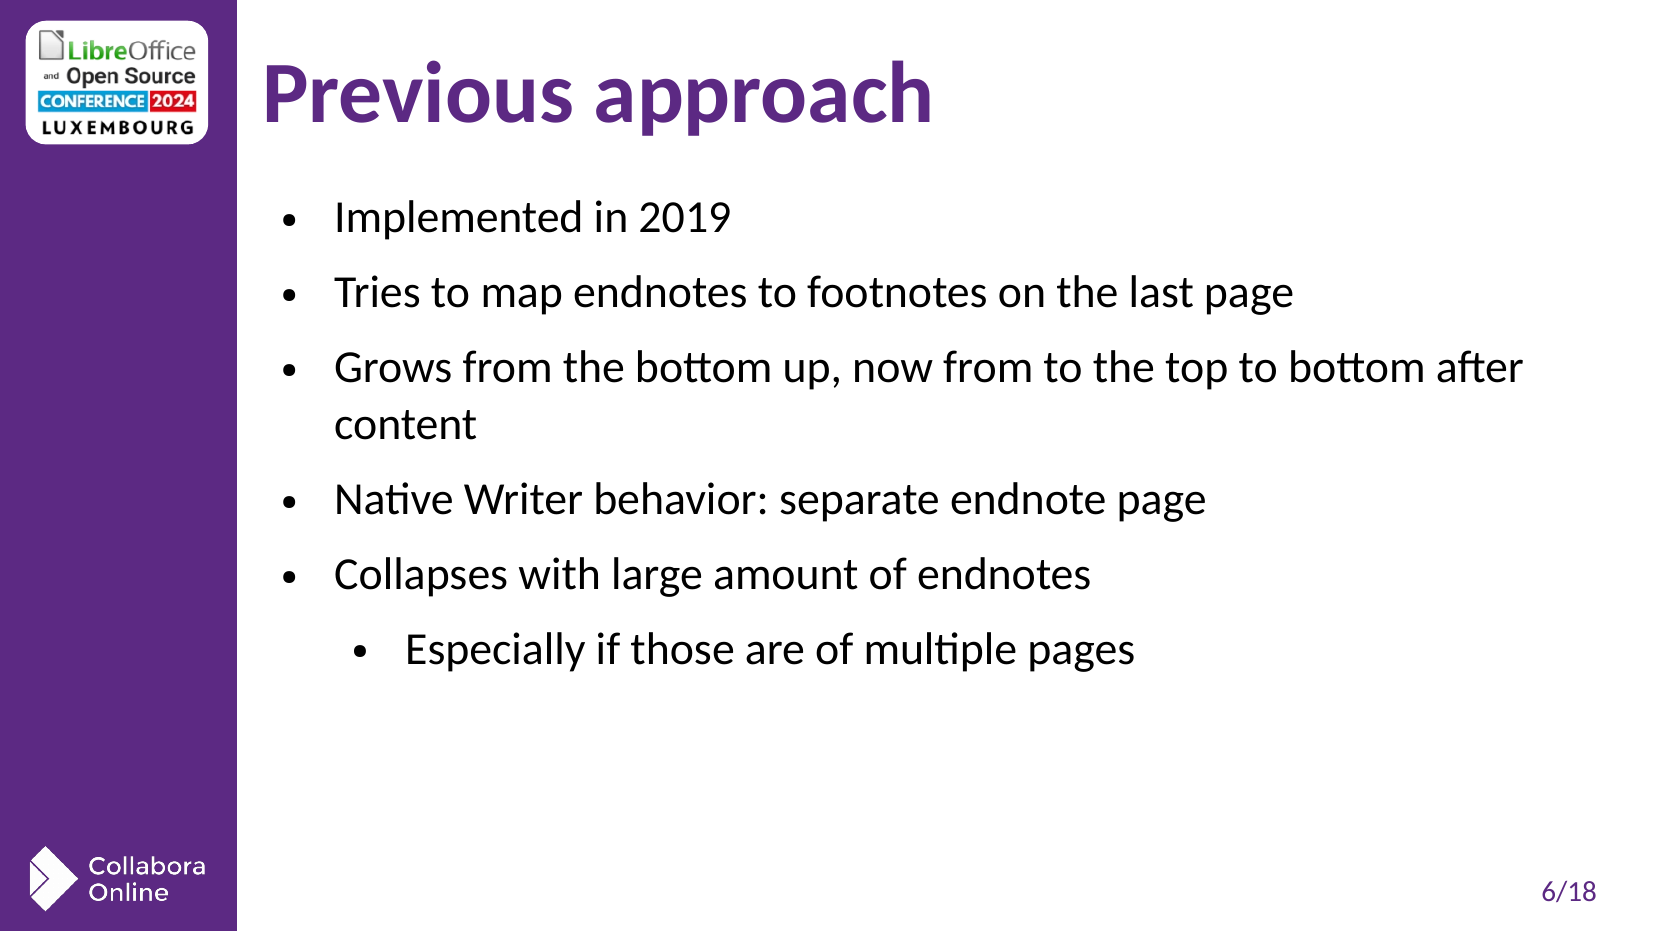

# Previous approach
Implemented in 2019
Tries to map endnotes to footnotes on the last page
Grows from the bottom up, now from to the top to bottom after content
Native Writer behavior: separate endnote page
Collapses with large amount of endnotes
Especially if those are of multiple pages
6